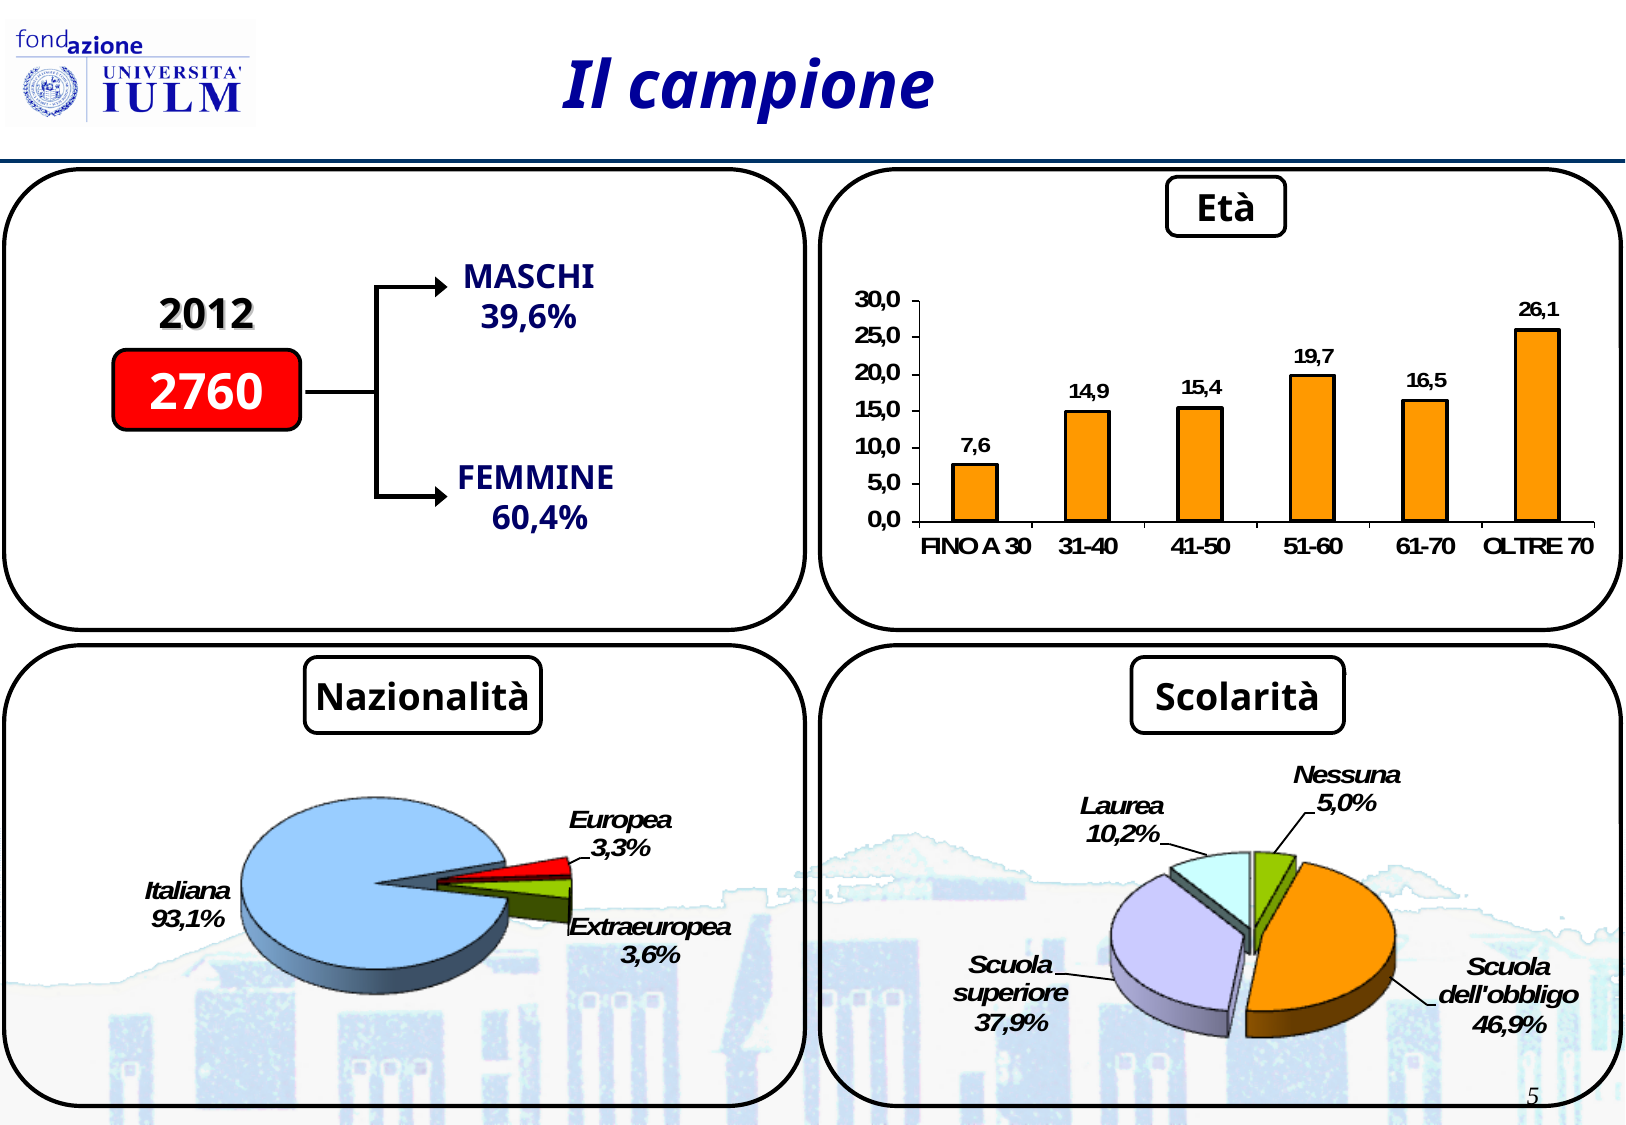

Il campione
Età
MASCHI
39,6%
2012
2760
FEMMINE
60,4%
Nazionalità
Scolarità